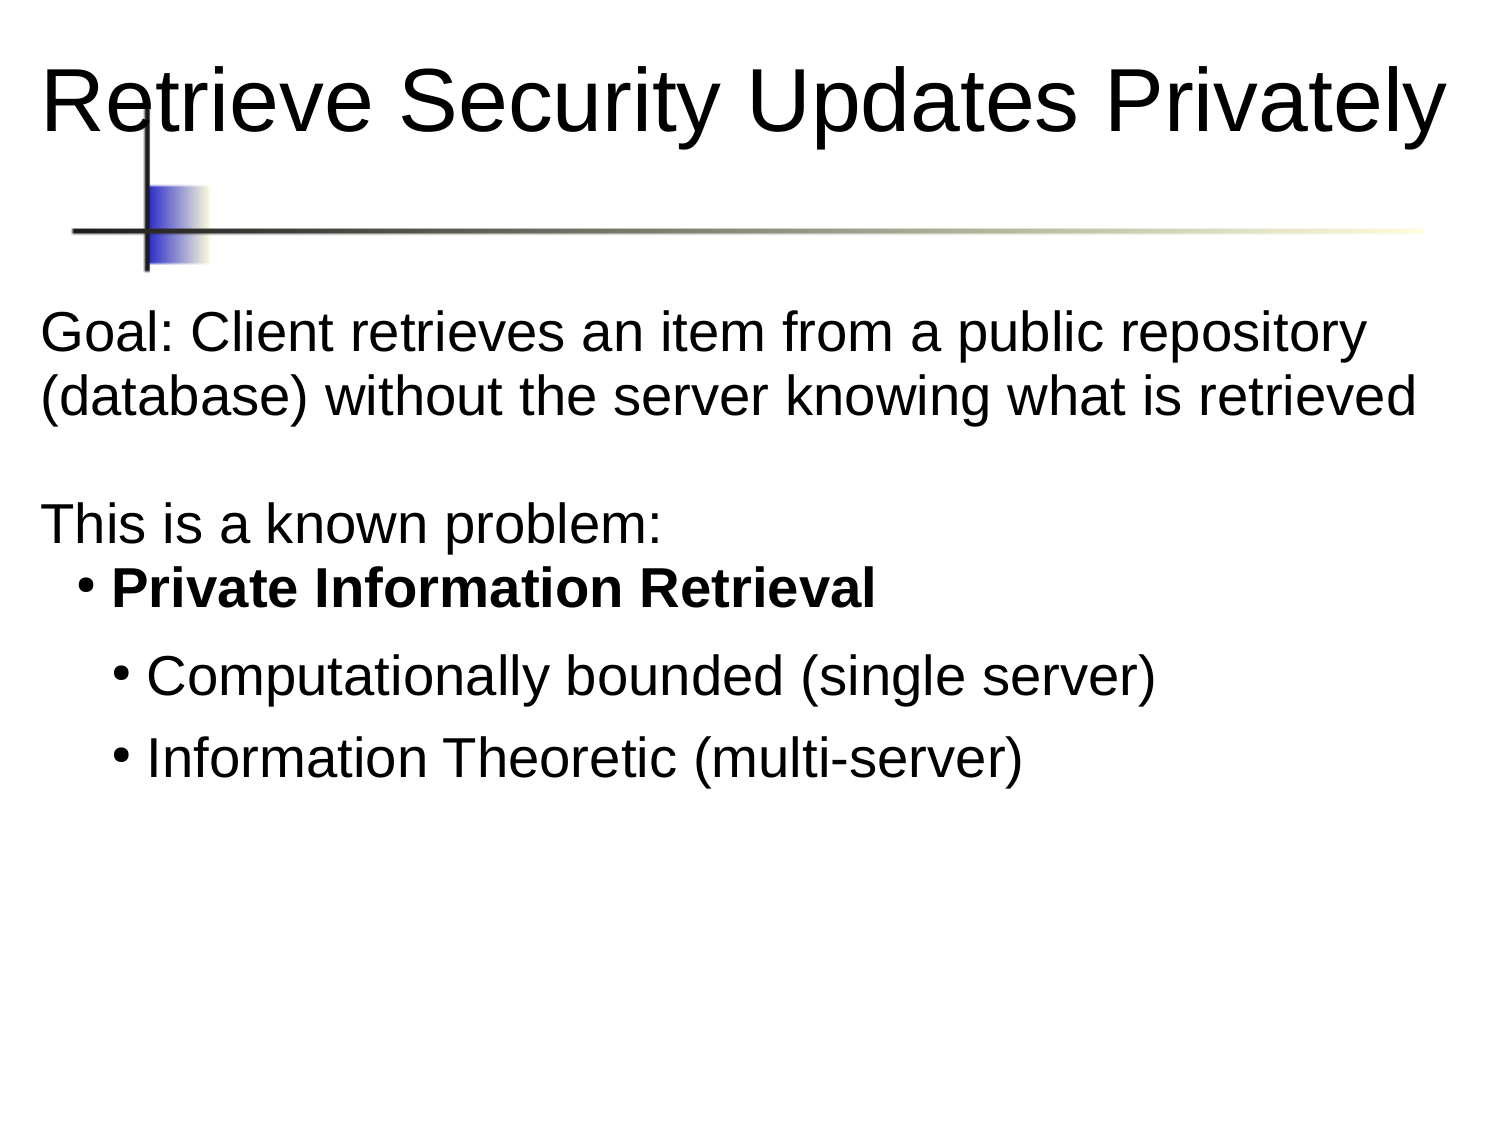

# Retrieve Security Updates Privately
Goal: Client retrieves an item from a public repository (database) without the server knowing what is retrieved
This is a known problem:
Private Information Retrieval
Computationally bounded (single server)
Information Theoretic (multi-server)